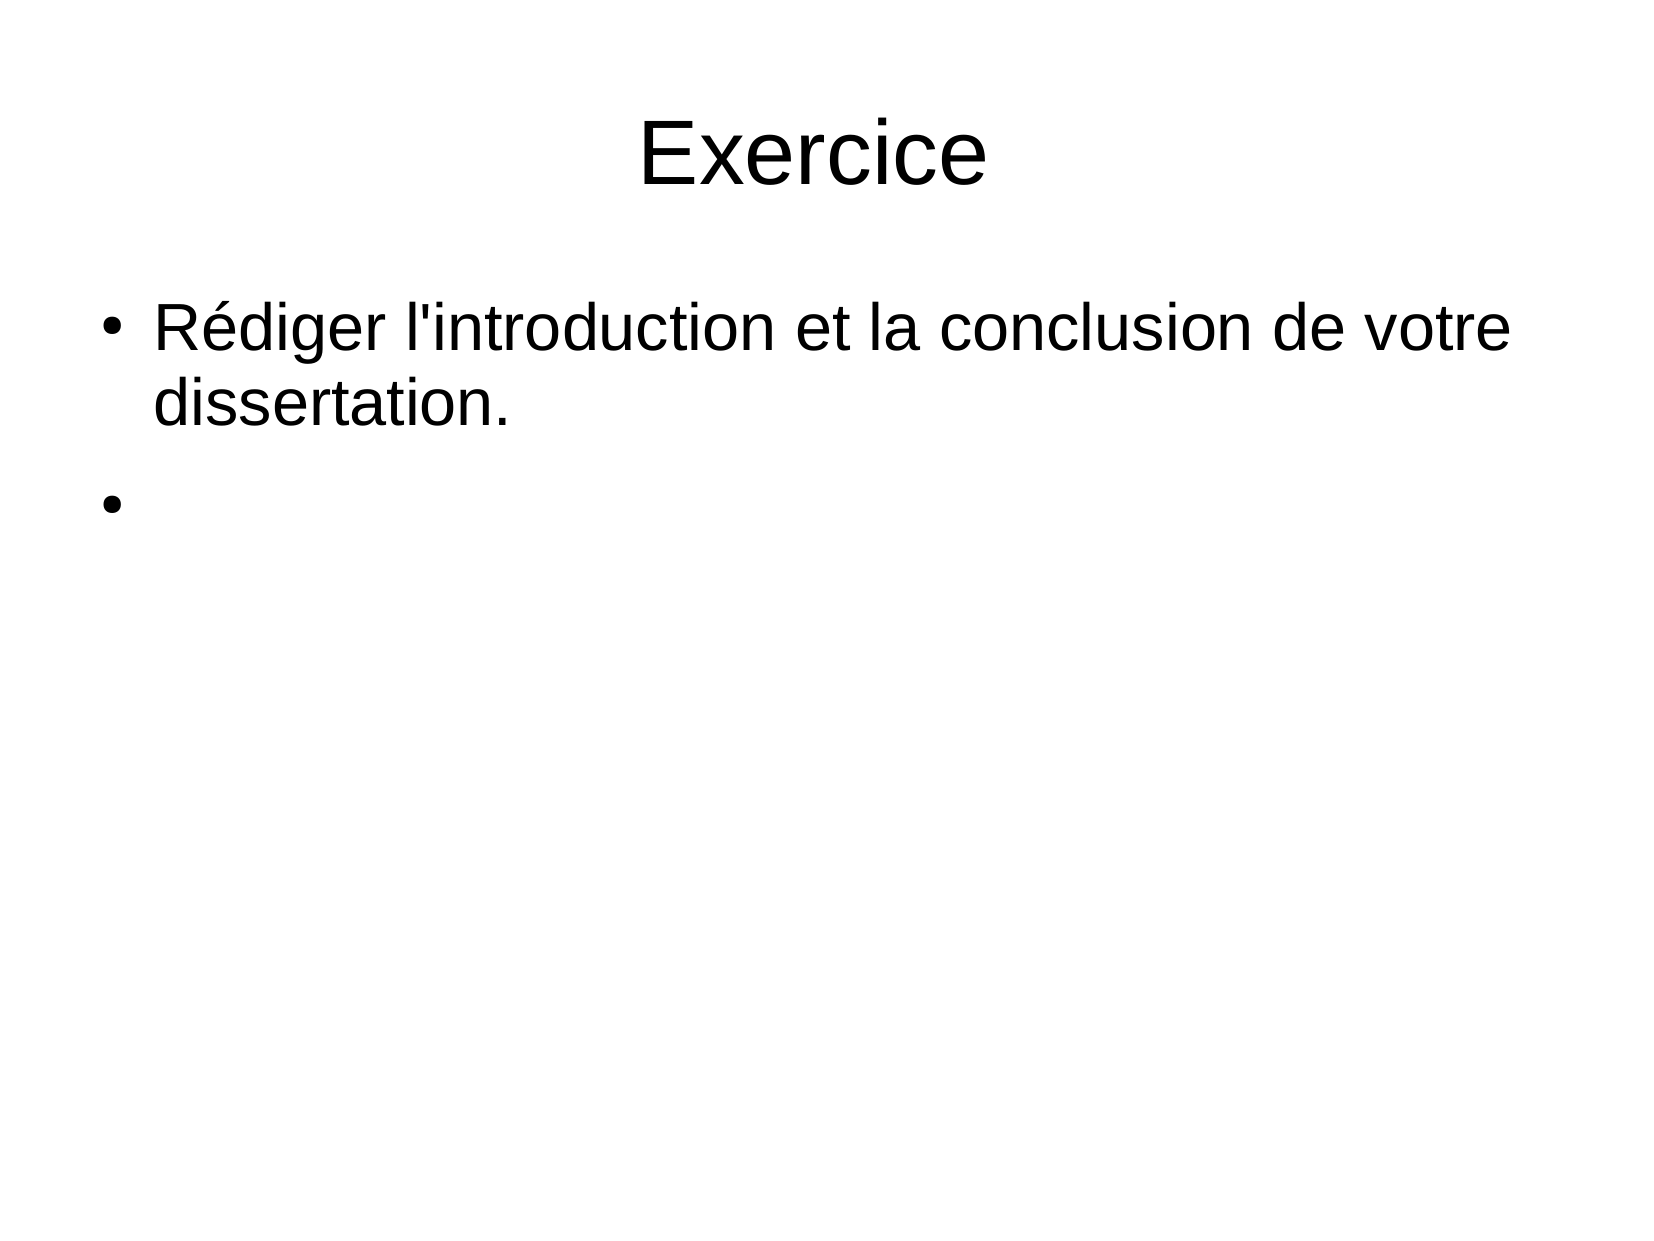

# Exercice
Rédiger l'introduction et la conclusion de votre dissertation.